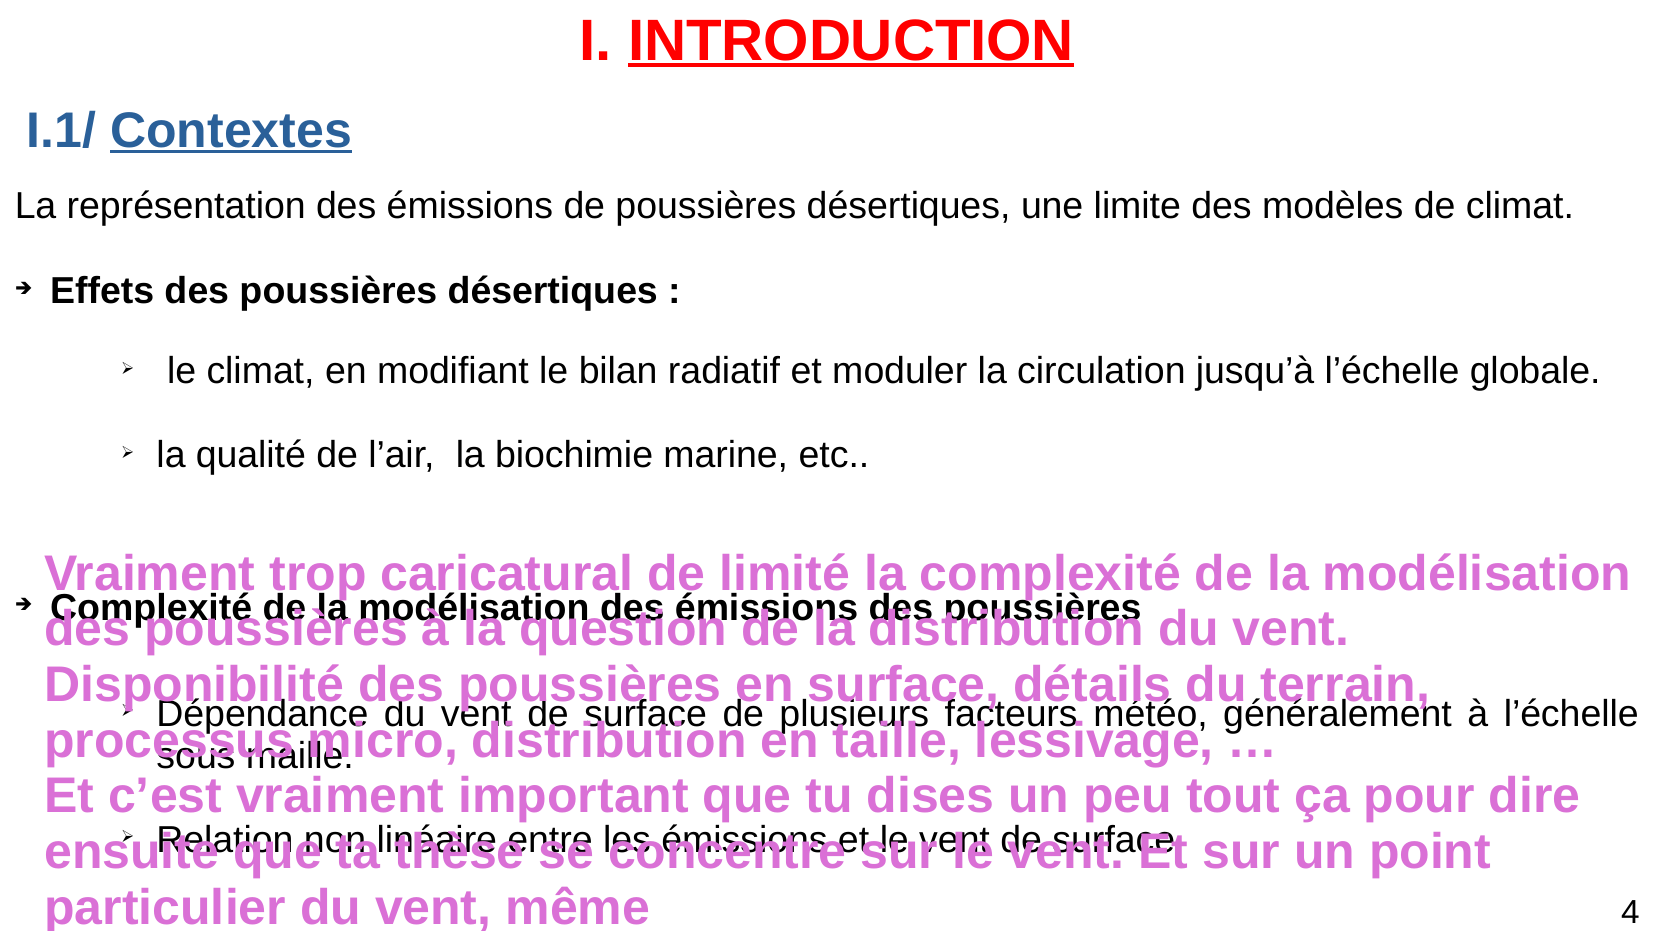

I. INTRODUCTION
I.1/ Contextes
La représentation des émissions de poussières désertiques, une limite des modèles de climat.
Effets des poussières désertiques :
 le climat, en modifiant le bilan radiatif et moduler la circulation jusqu’à l’échelle globale.
la qualité de l’air, la biochimie marine, etc..
Vraiment trop caricatural de limité la complexité de la modélisation
des poussières à la question de la distribution du vent.
Disponibilité des poussières en surface, détails du terrain,
processus micro, distribution en taille, lessivage, …
Et c’est vraiment important que tu dises un peu tout ça pour dire
ensuite que ta thèse se concentre sur le vent. Et sur un point
particulier du vent, même
Complexité de la modélisation des émissions des poussières
Dépendance du vent de surface de plusieurs facteurs météo, généralement à l’échelle sous maille.
Relation non linéaire entre les émissions et le vent de surface
4